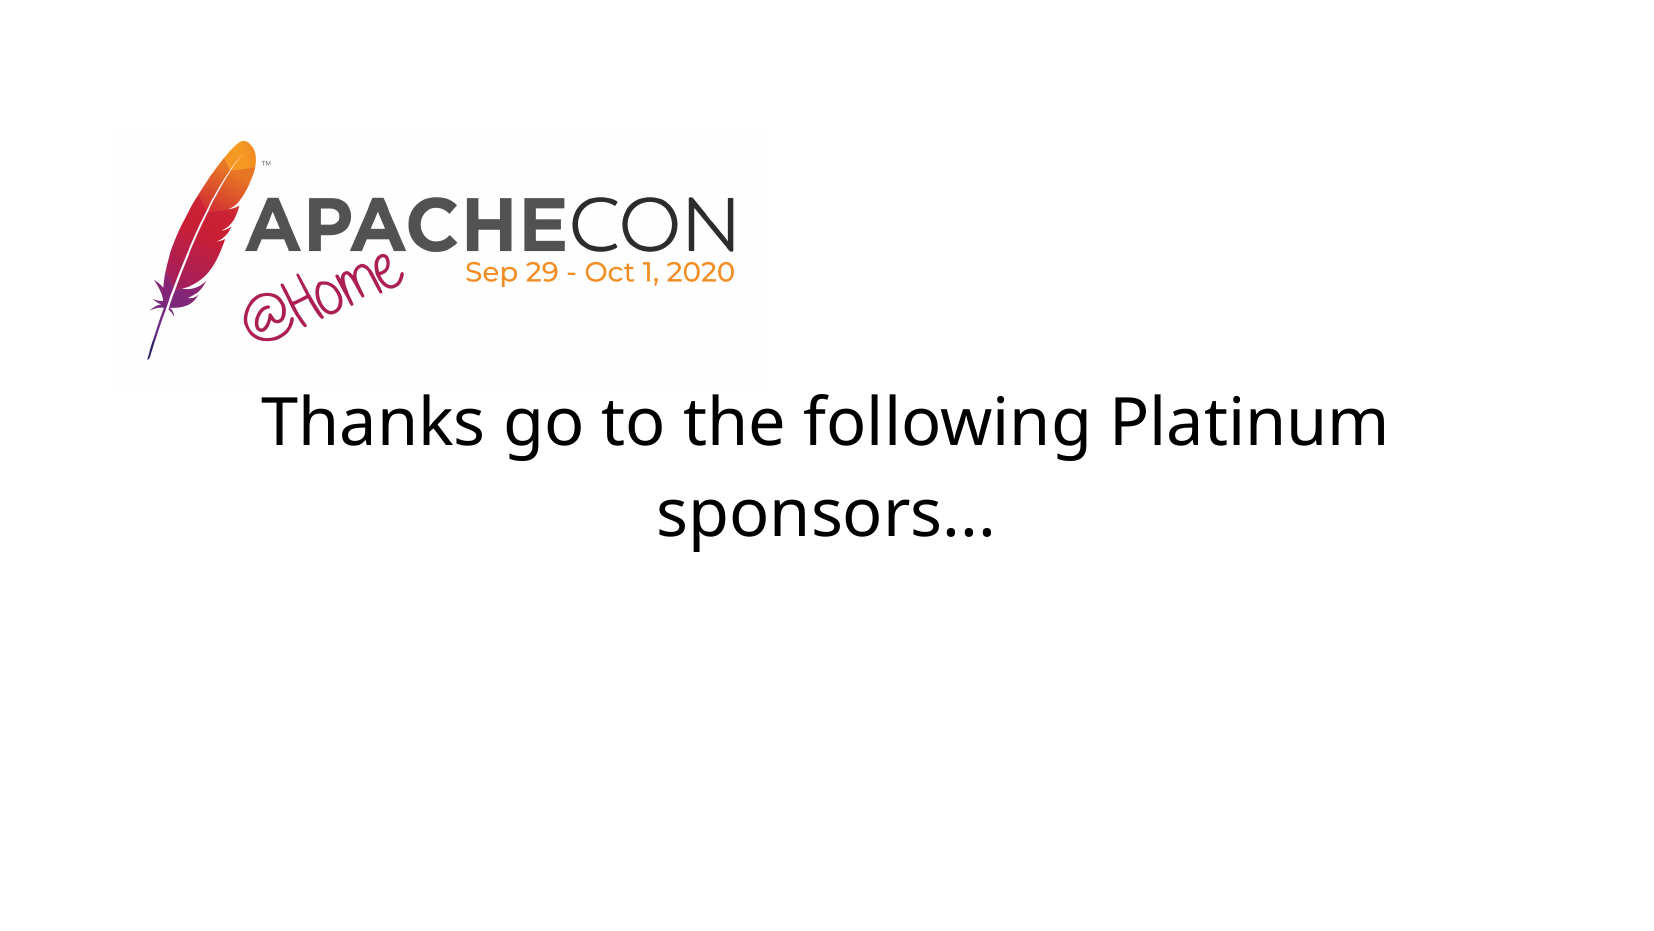

# Thanks go to the following Platinum sponsors...